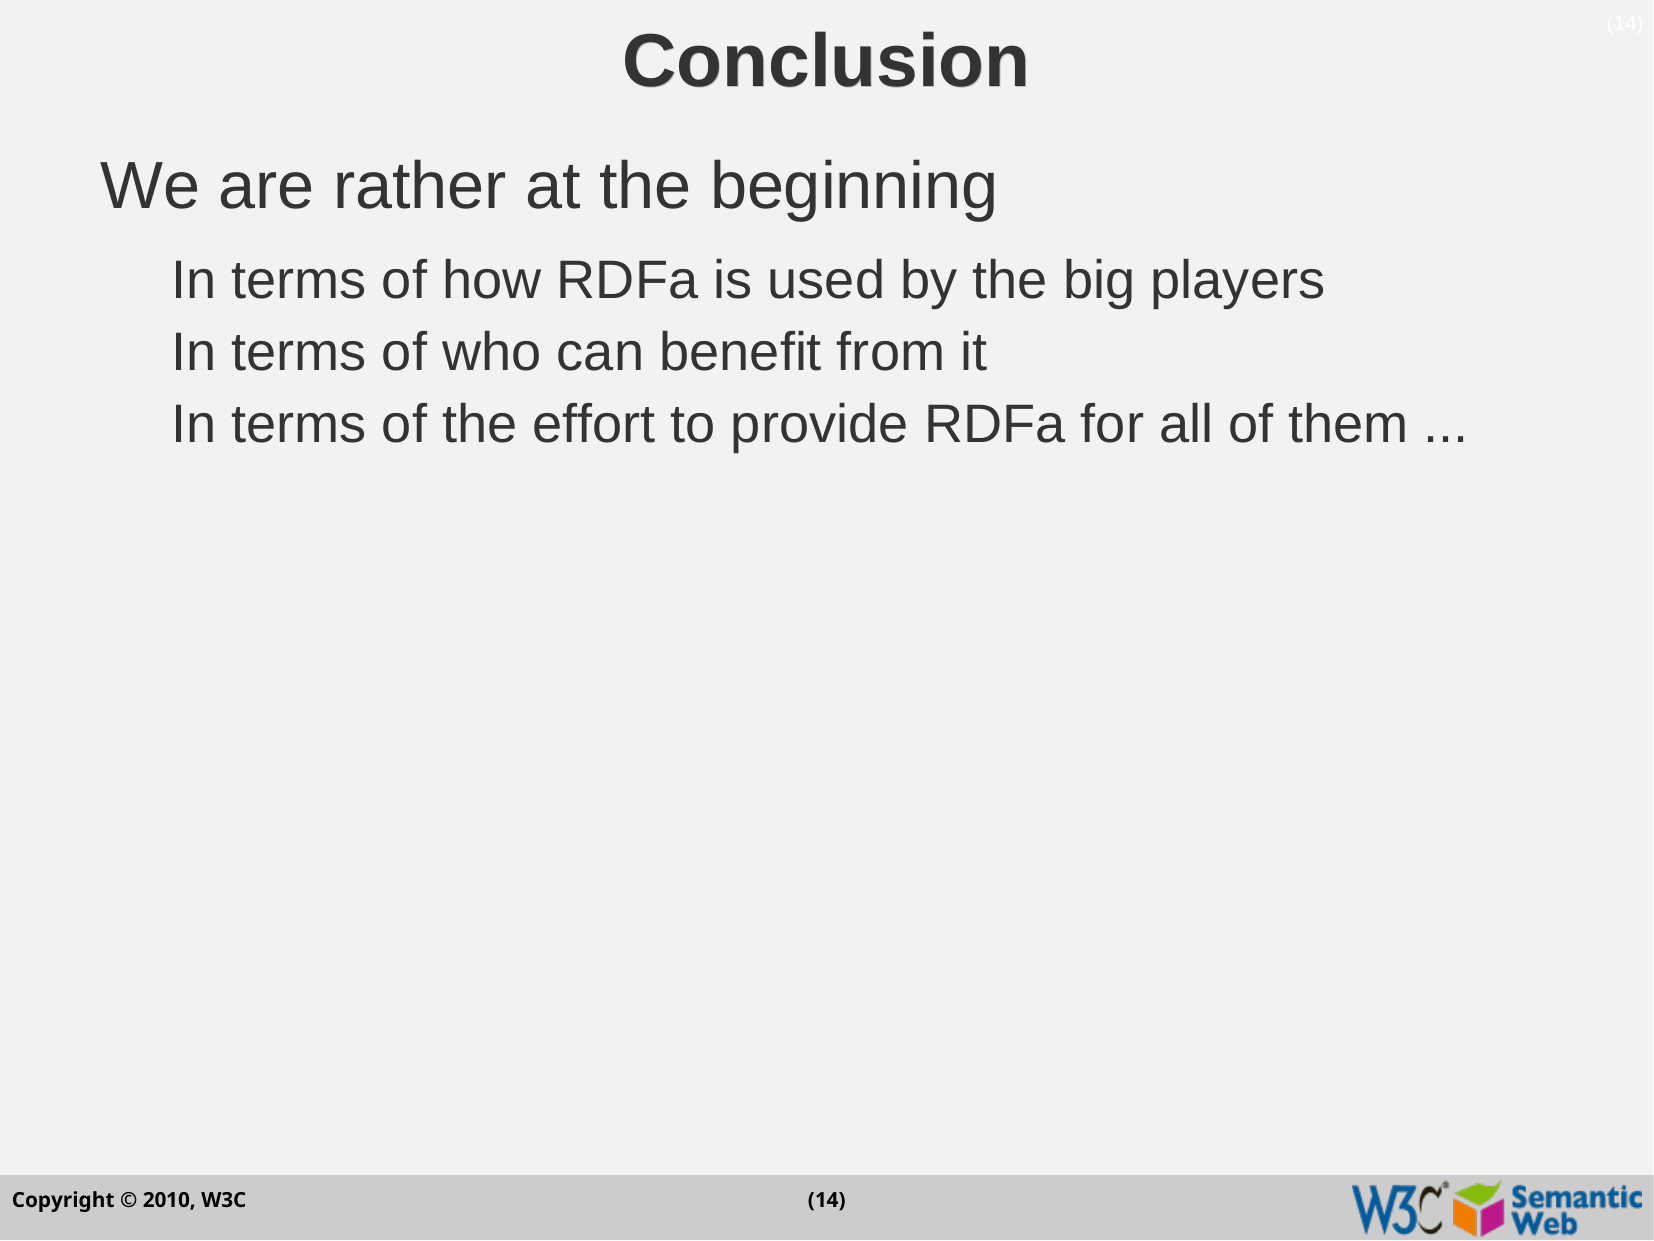

# Conclusion
We are rather at the beginning
In terms of how RDFa is used by the big players
In terms of who can benefit from it
In terms of the effort to provide RDFa for all of them ...